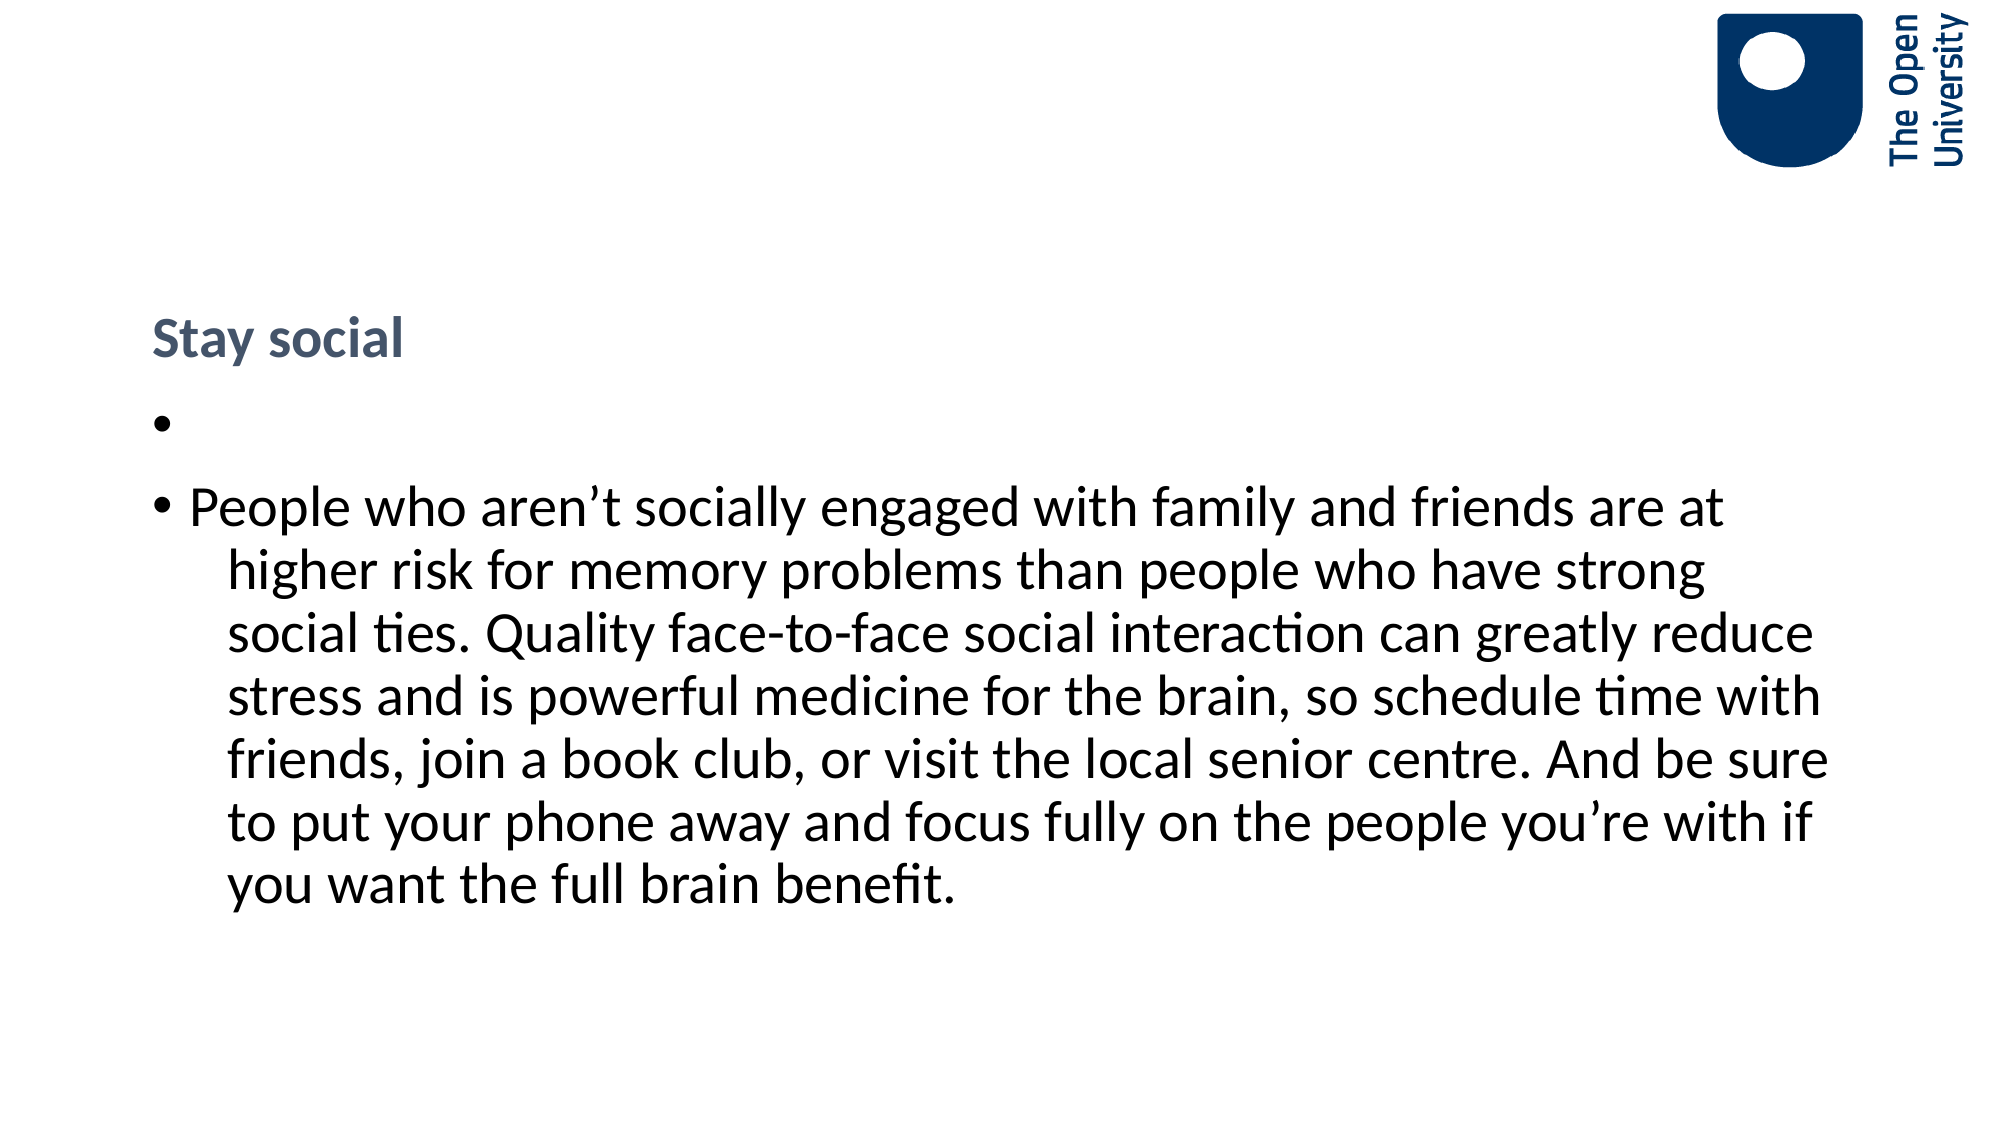

# Stay social
People who aren’t socially engaged with family and friends are at higher risk for memory problems than people who have strong social ties. Quality face-to-face social interaction can greatly reduce stress and is powerful medicine for the brain, so schedule time with friends, join a book club, or visit the local senior centre. And be sure to put your phone away and focus fully on the people you’re with if you want the full brain benefit.